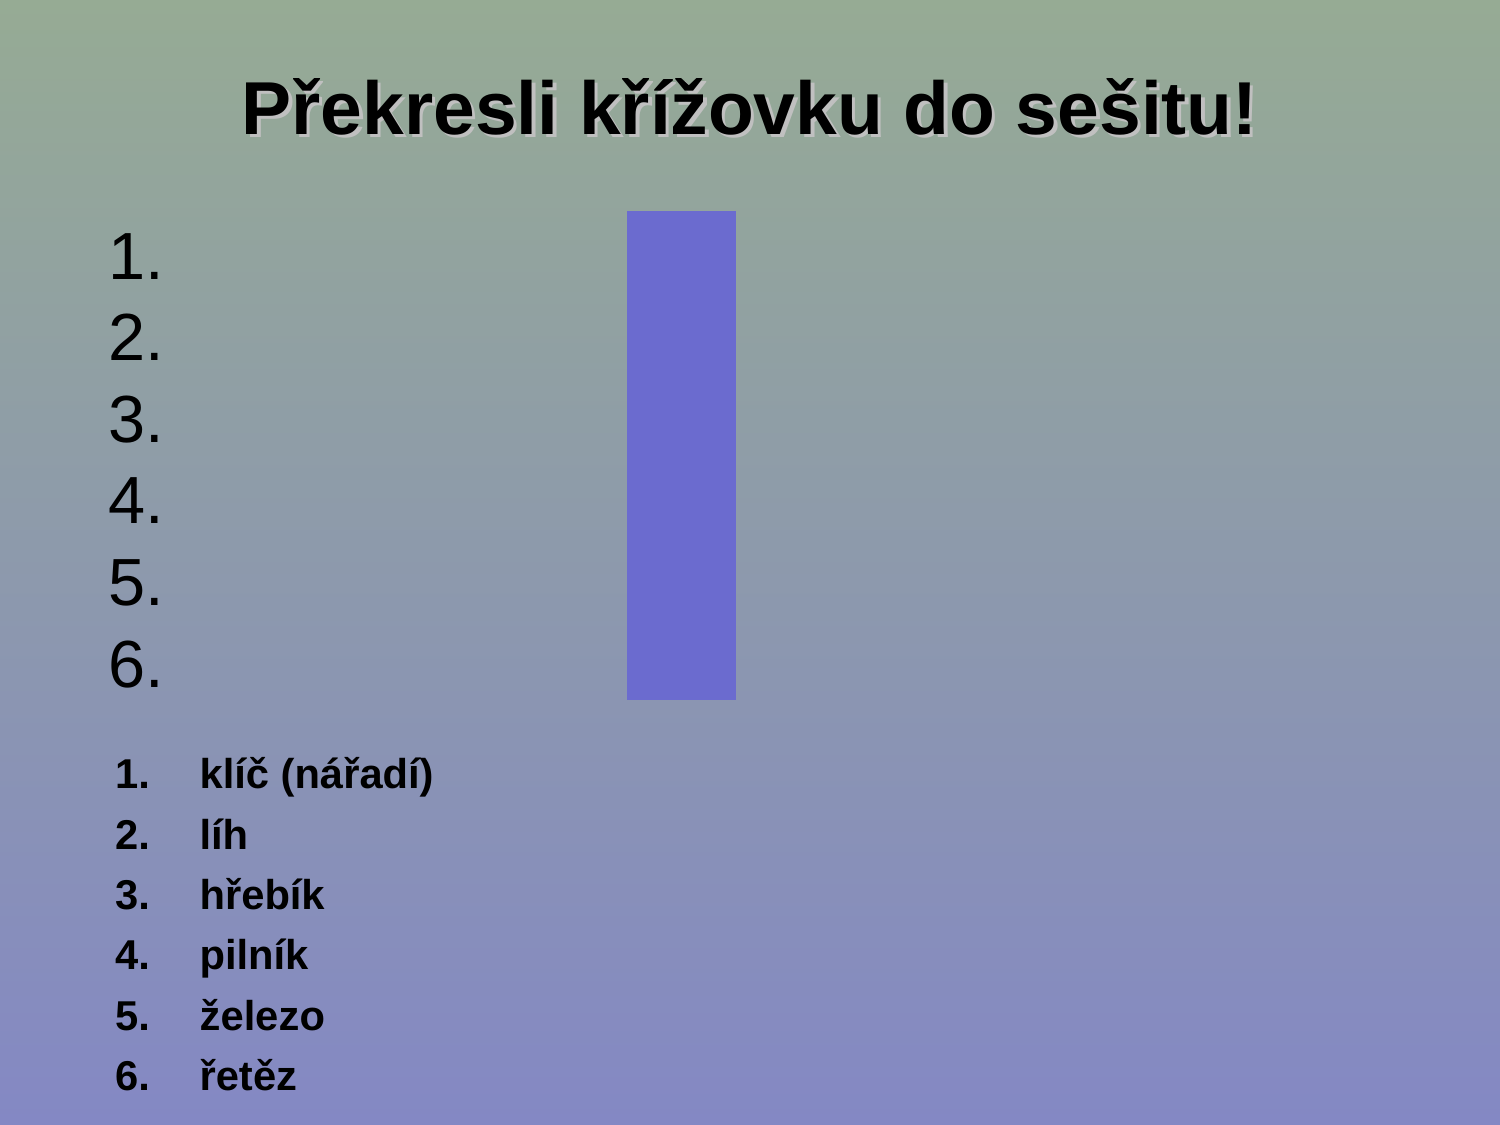

# Překresli křížovku do sešitu!
| 1. | | | | | | | | | | | |
| --- | --- | --- | --- | --- | --- | --- | --- | --- | --- | --- | --- |
| 2. | | | | | | | | | | | |
| 3. | | | | | | | | | | | |
| 4. | | | | | | | | | | | |
| 5. | | | | | | | | | | | |
| 6. | | | | | | | | | | | |
klíč (nářadí)
líh
hřebík
pilník
železo
řetěz